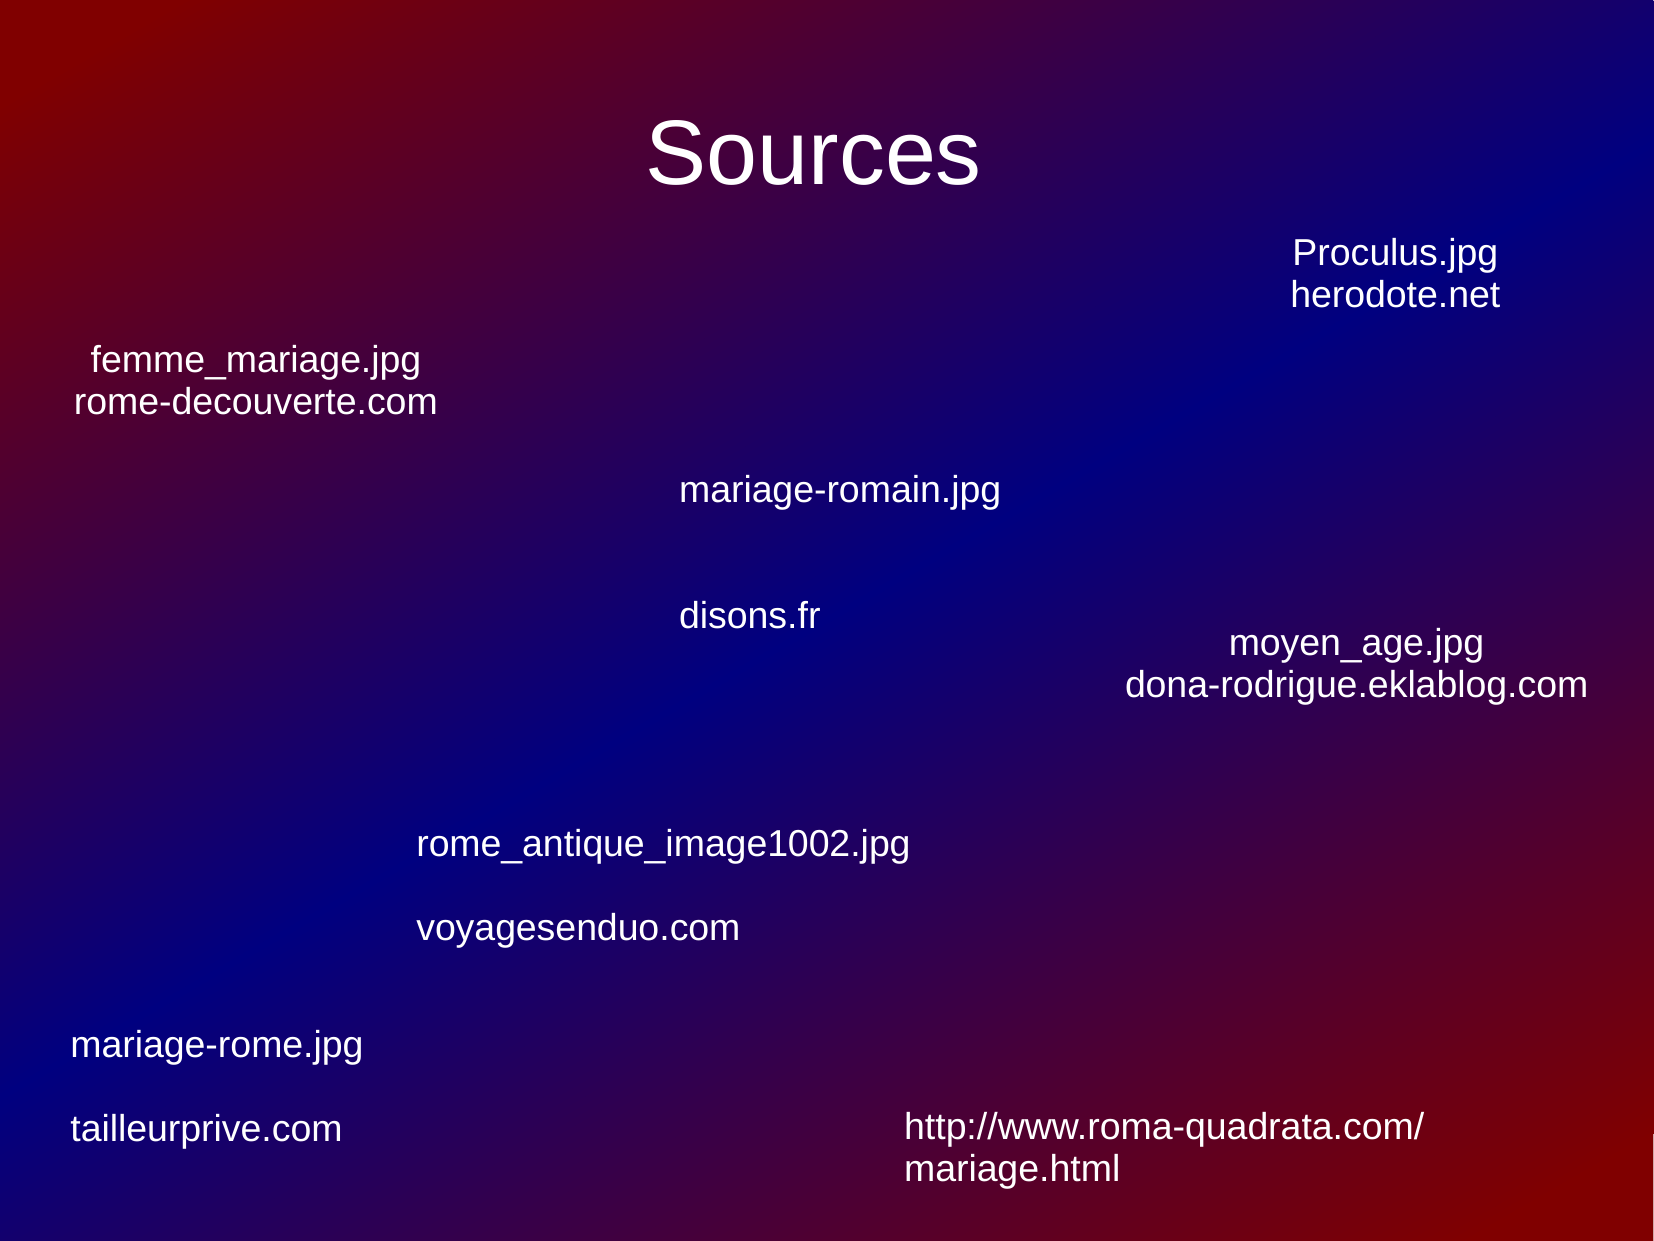

# Sources
Proculus.jpg
herodote.net
femme_mariage.jpg
rome-decouverte.com
mariage‑romain.jpg
disons.fr
moyen_age.jpg
dona-rodrigue.eklablog.com
rome_antique_image1002.jpg
voyagesenduo.com
mariage‑rome.jpg
tailleurprive.com
http://www.roma-quadrata.com/mariage.html